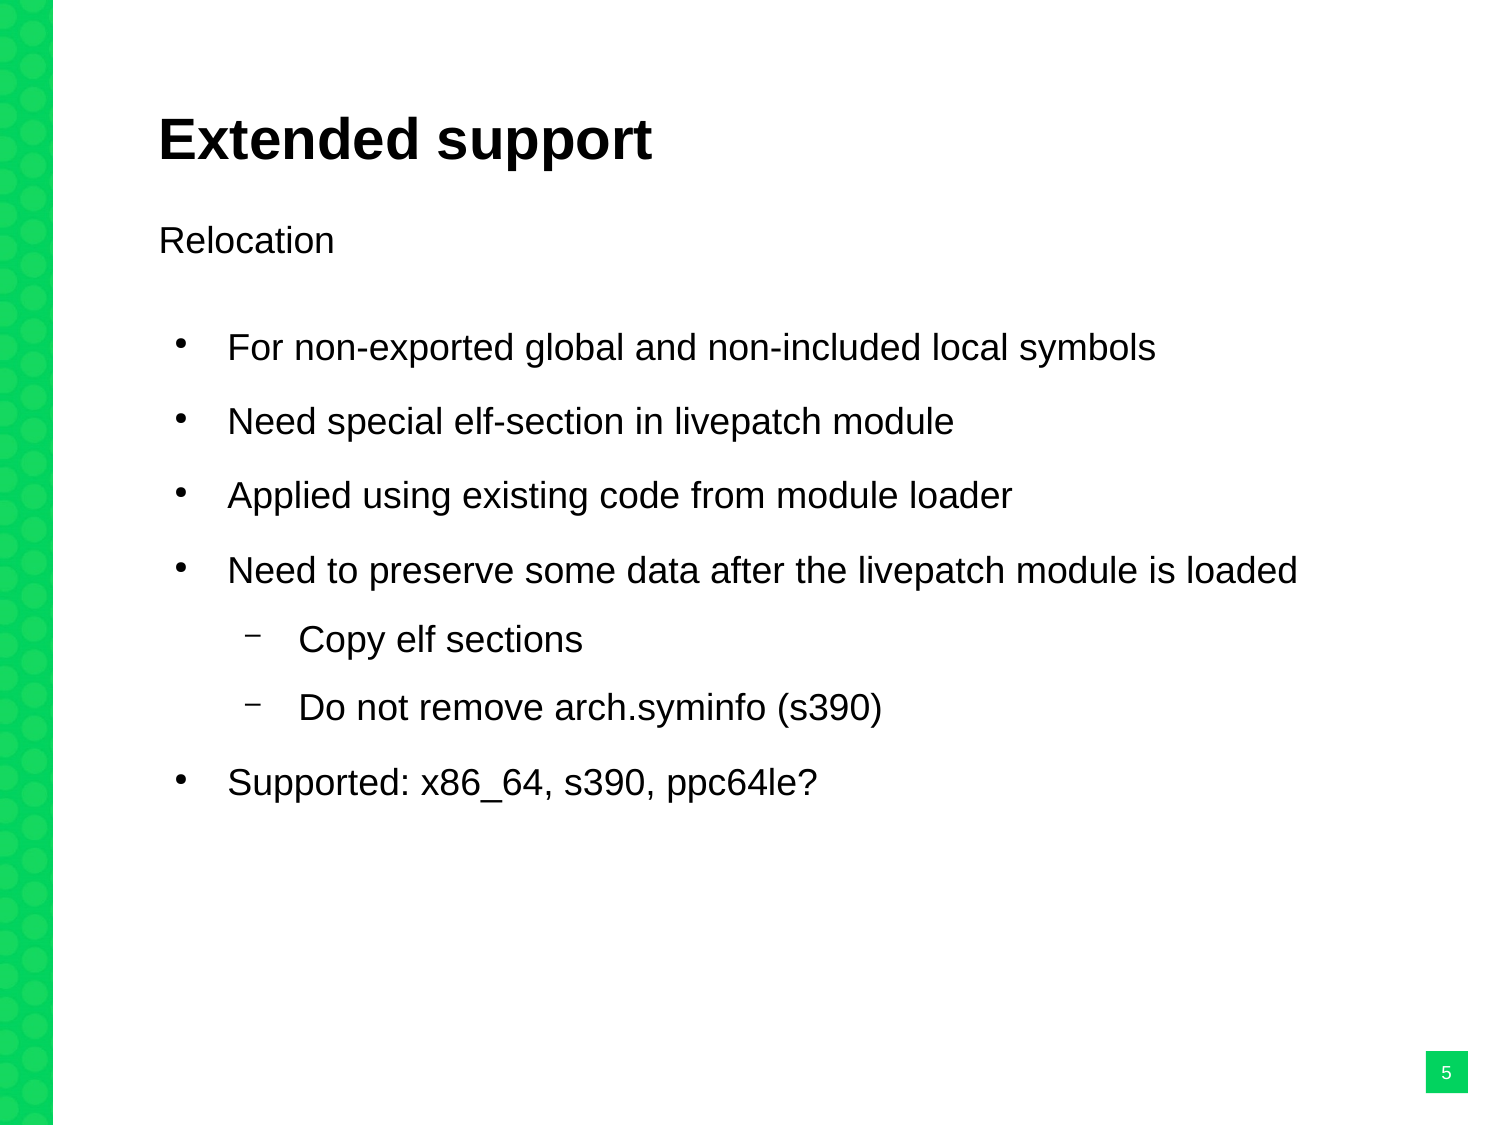

# Extended support
Relocation
For non-exported global and non-included local symbols
Need special elf-section in livepatch module
Applied using existing code from module loader
Need to preserve some data after the livepatch module is loaded
Copy elf sections
Do not remove arch.syminfo (s390)
Supported: x86_64, s390, ppc64le?